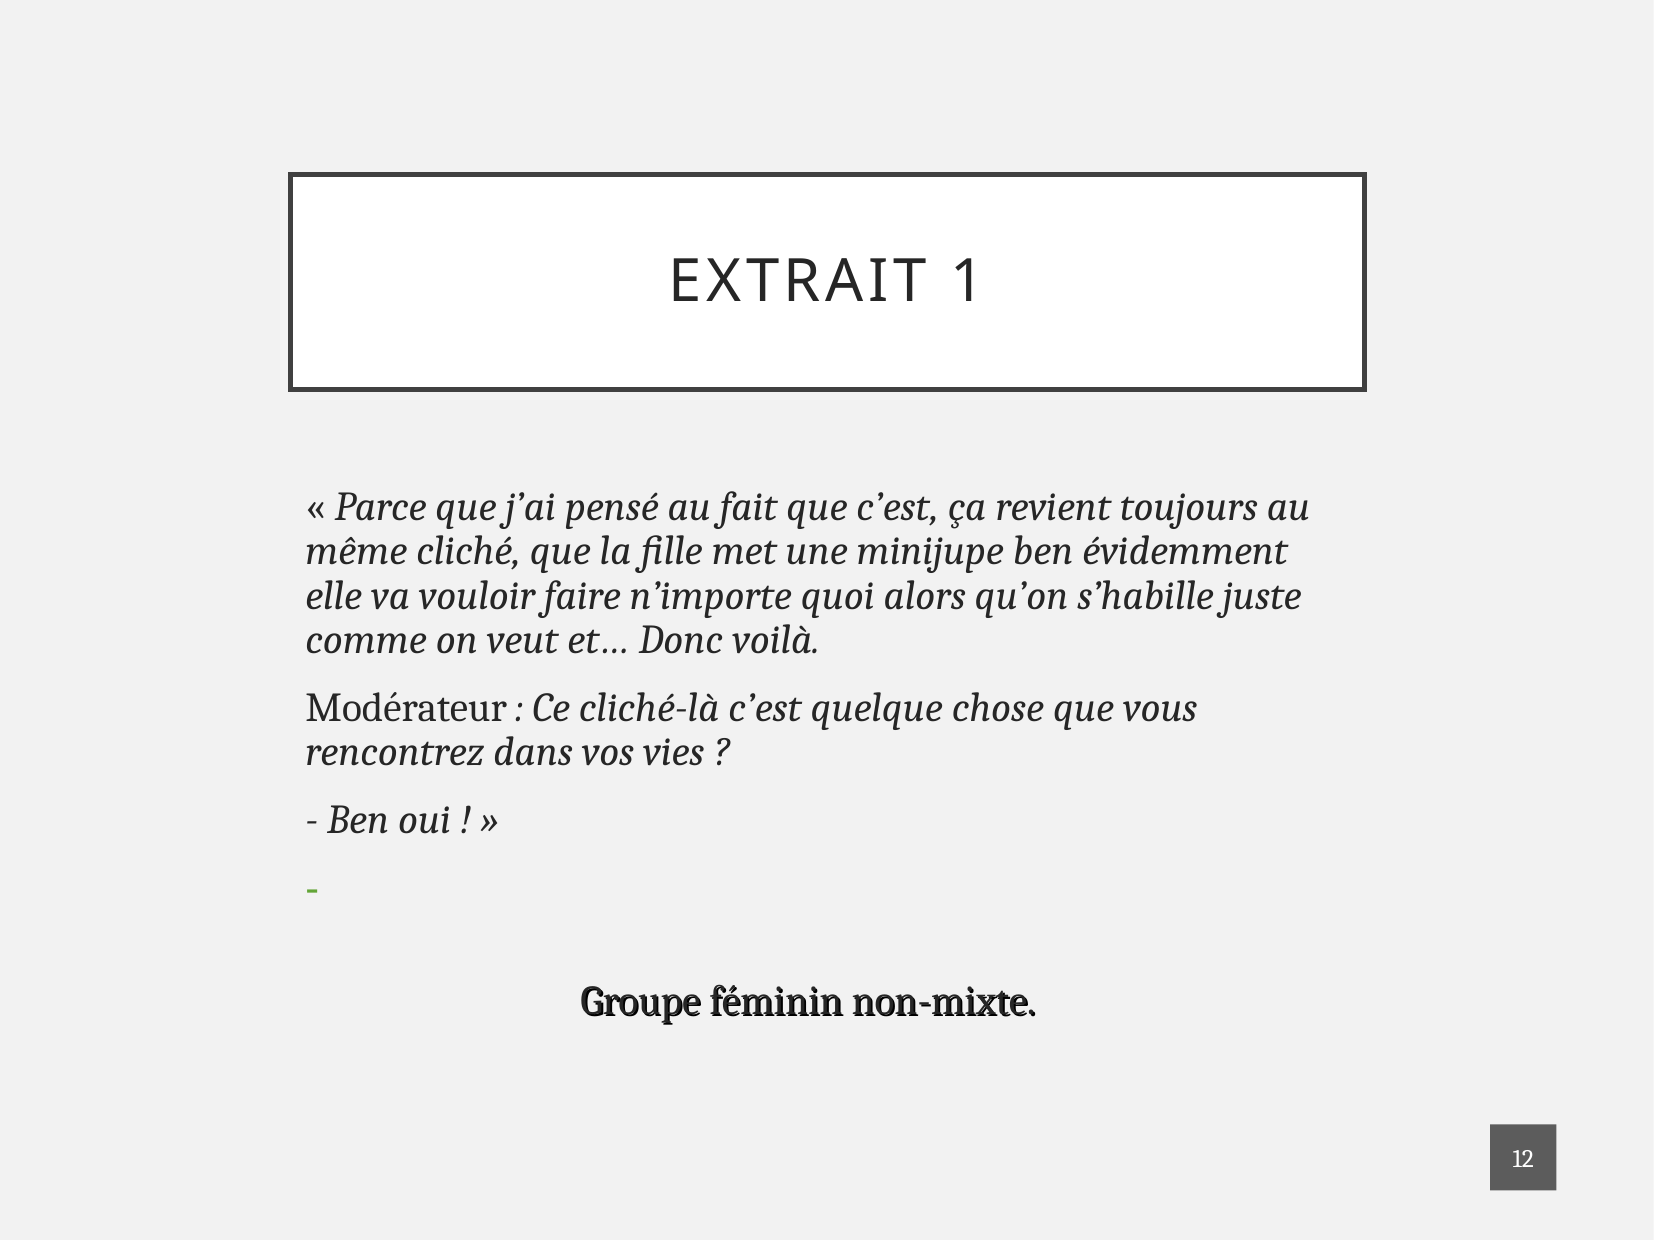

# Extrait 1
« Parce que j’ai pensé au fait que c’est, ça revient toujours au même cliché, que la fille met une minijupe ben évidemment elle va vouloir faire n’importe quoi alors qu’on s’habille juste comme on veut et… Donc voilà.
Modérateur : Ce cliché-là c’est quelque chose que vous rencontrez dans vos vies ?
- Ben oui ! »
Groupe féminin non-mixte.